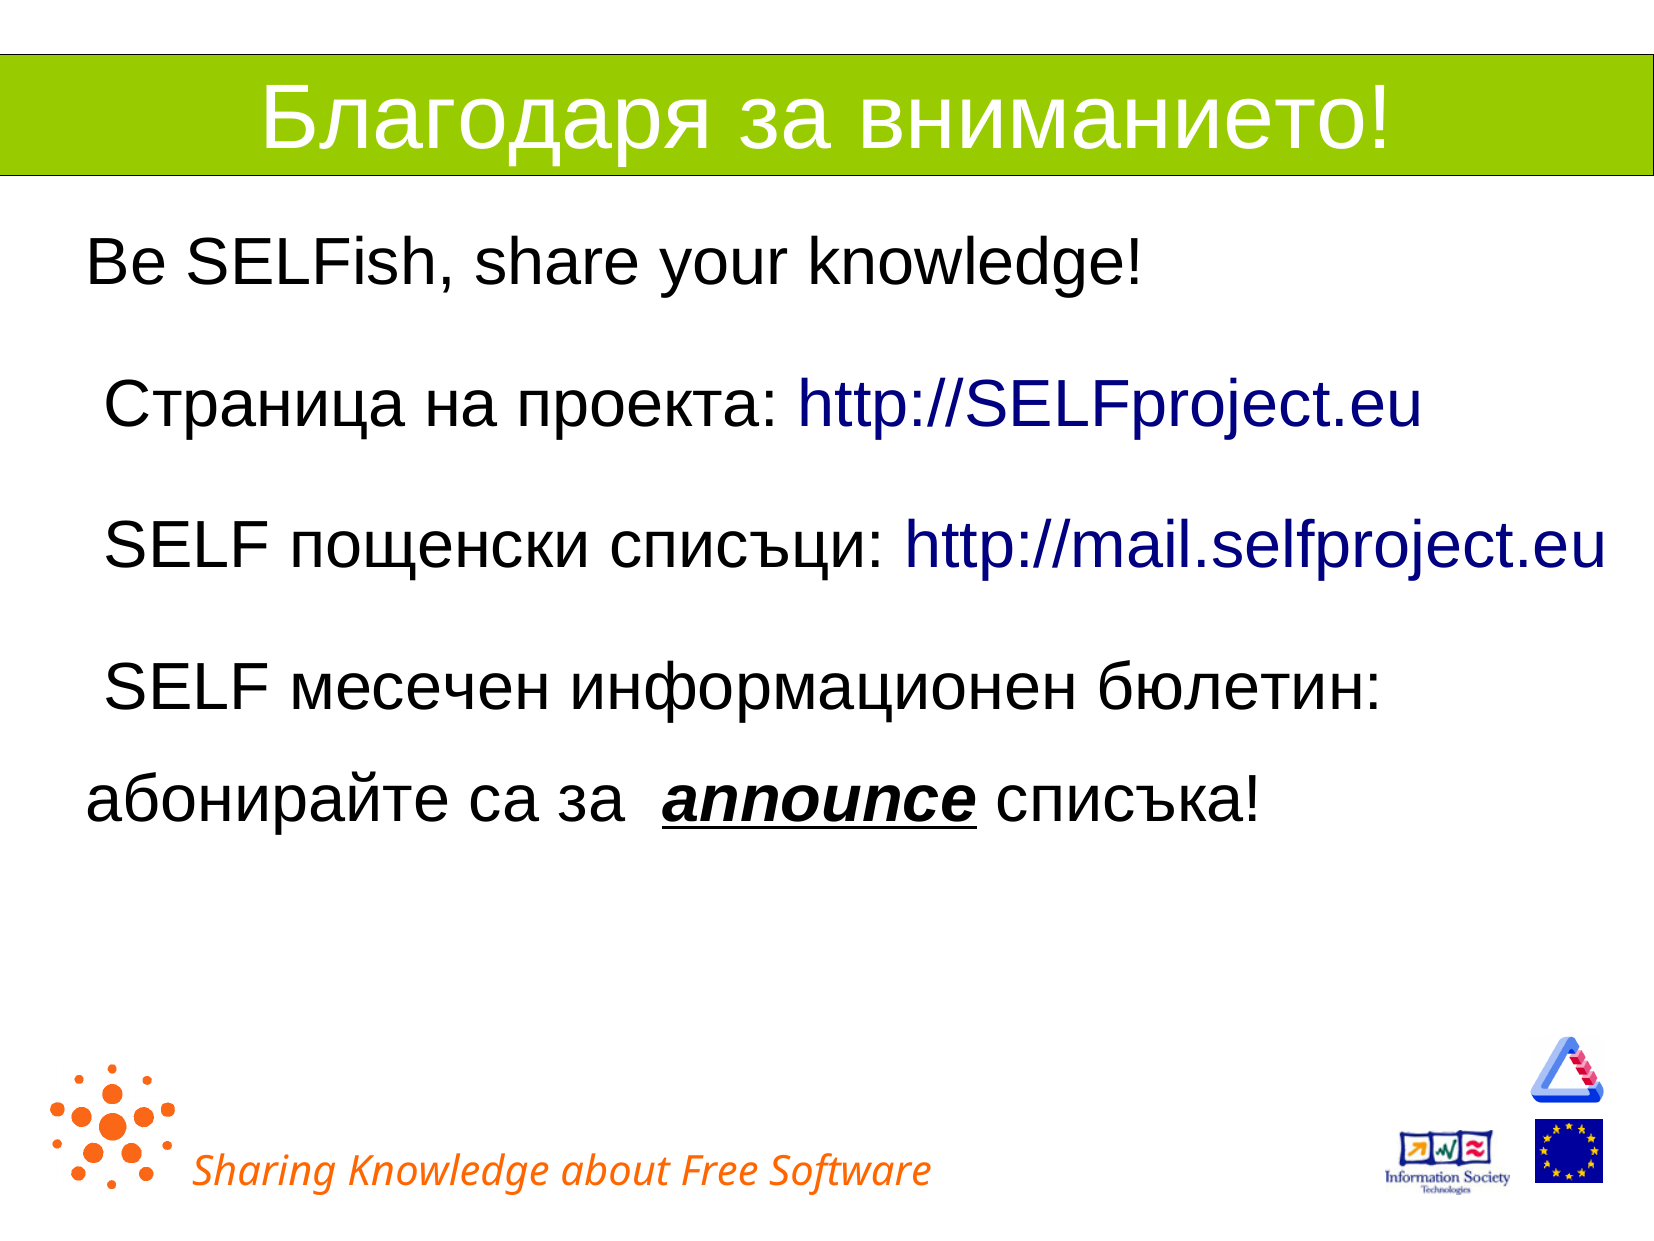

# Благодаря за вниманието!
Be SELFish, share your knowledge!
 Страница на проекта: http://SELFproject.eu
 SELF пощенски списъци: http://mail.selfproject.eu
 SELF месечен информационен бюлетин: абонирайте са за announce списъка!